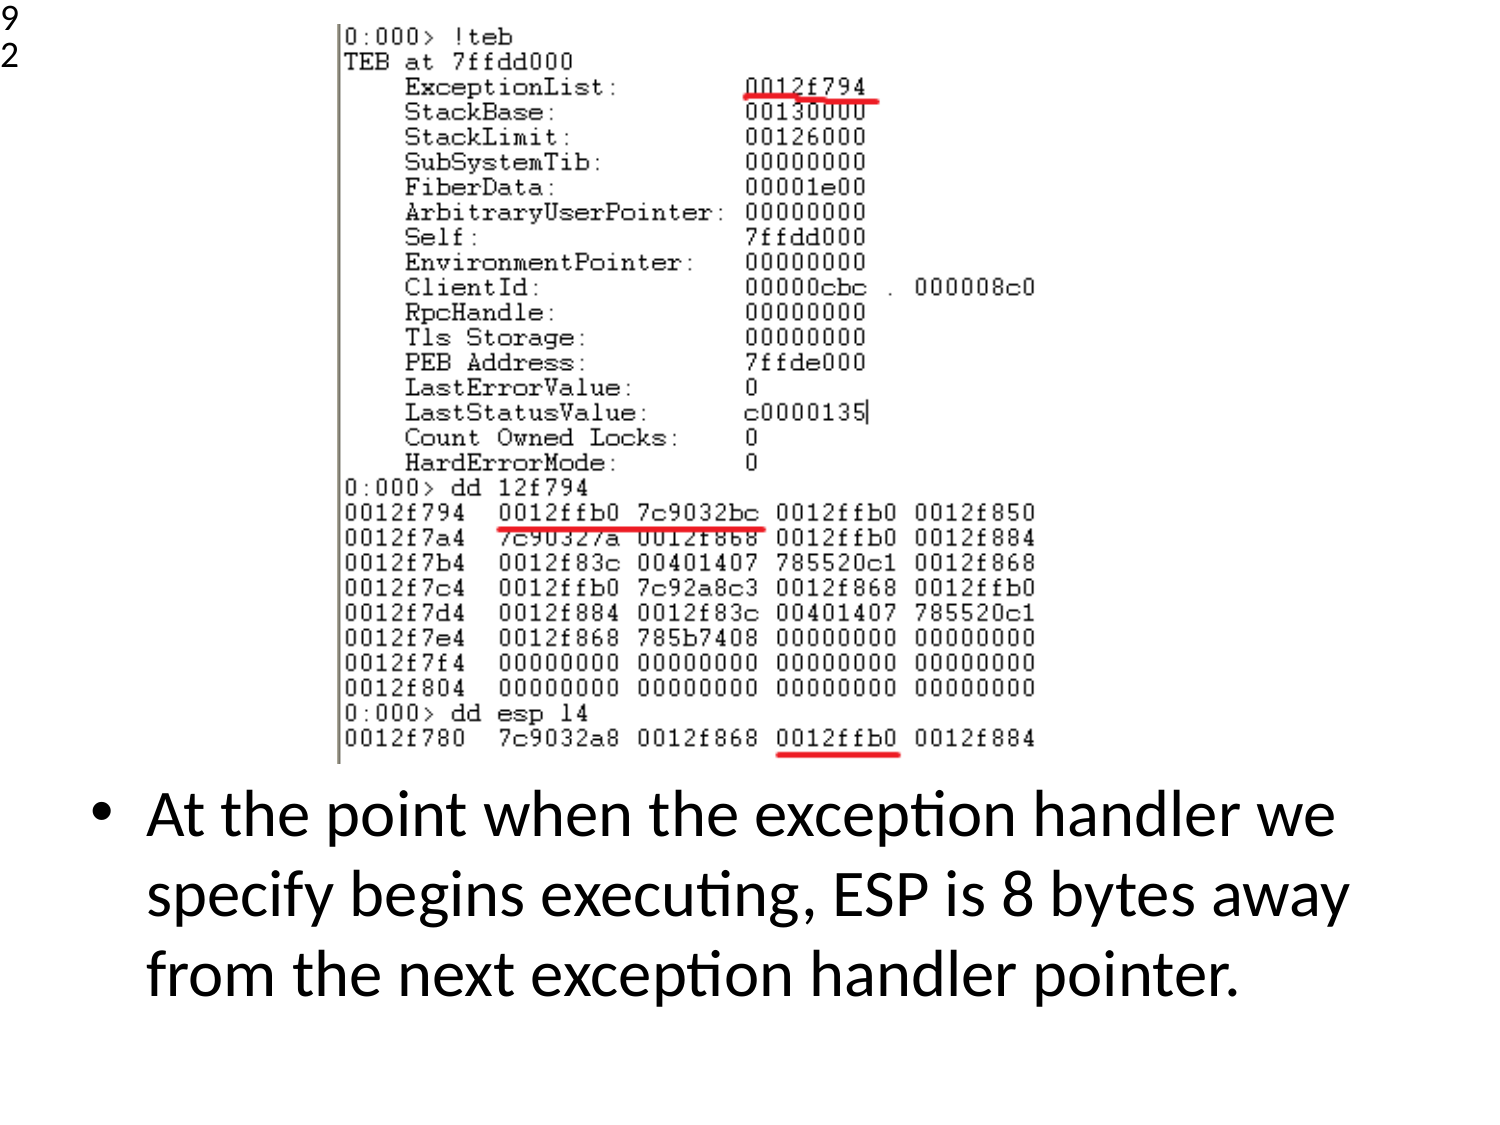

# At the point when the exception handler we specify begins executing, ESP is 8 bytes away from the next exception handler pointer.